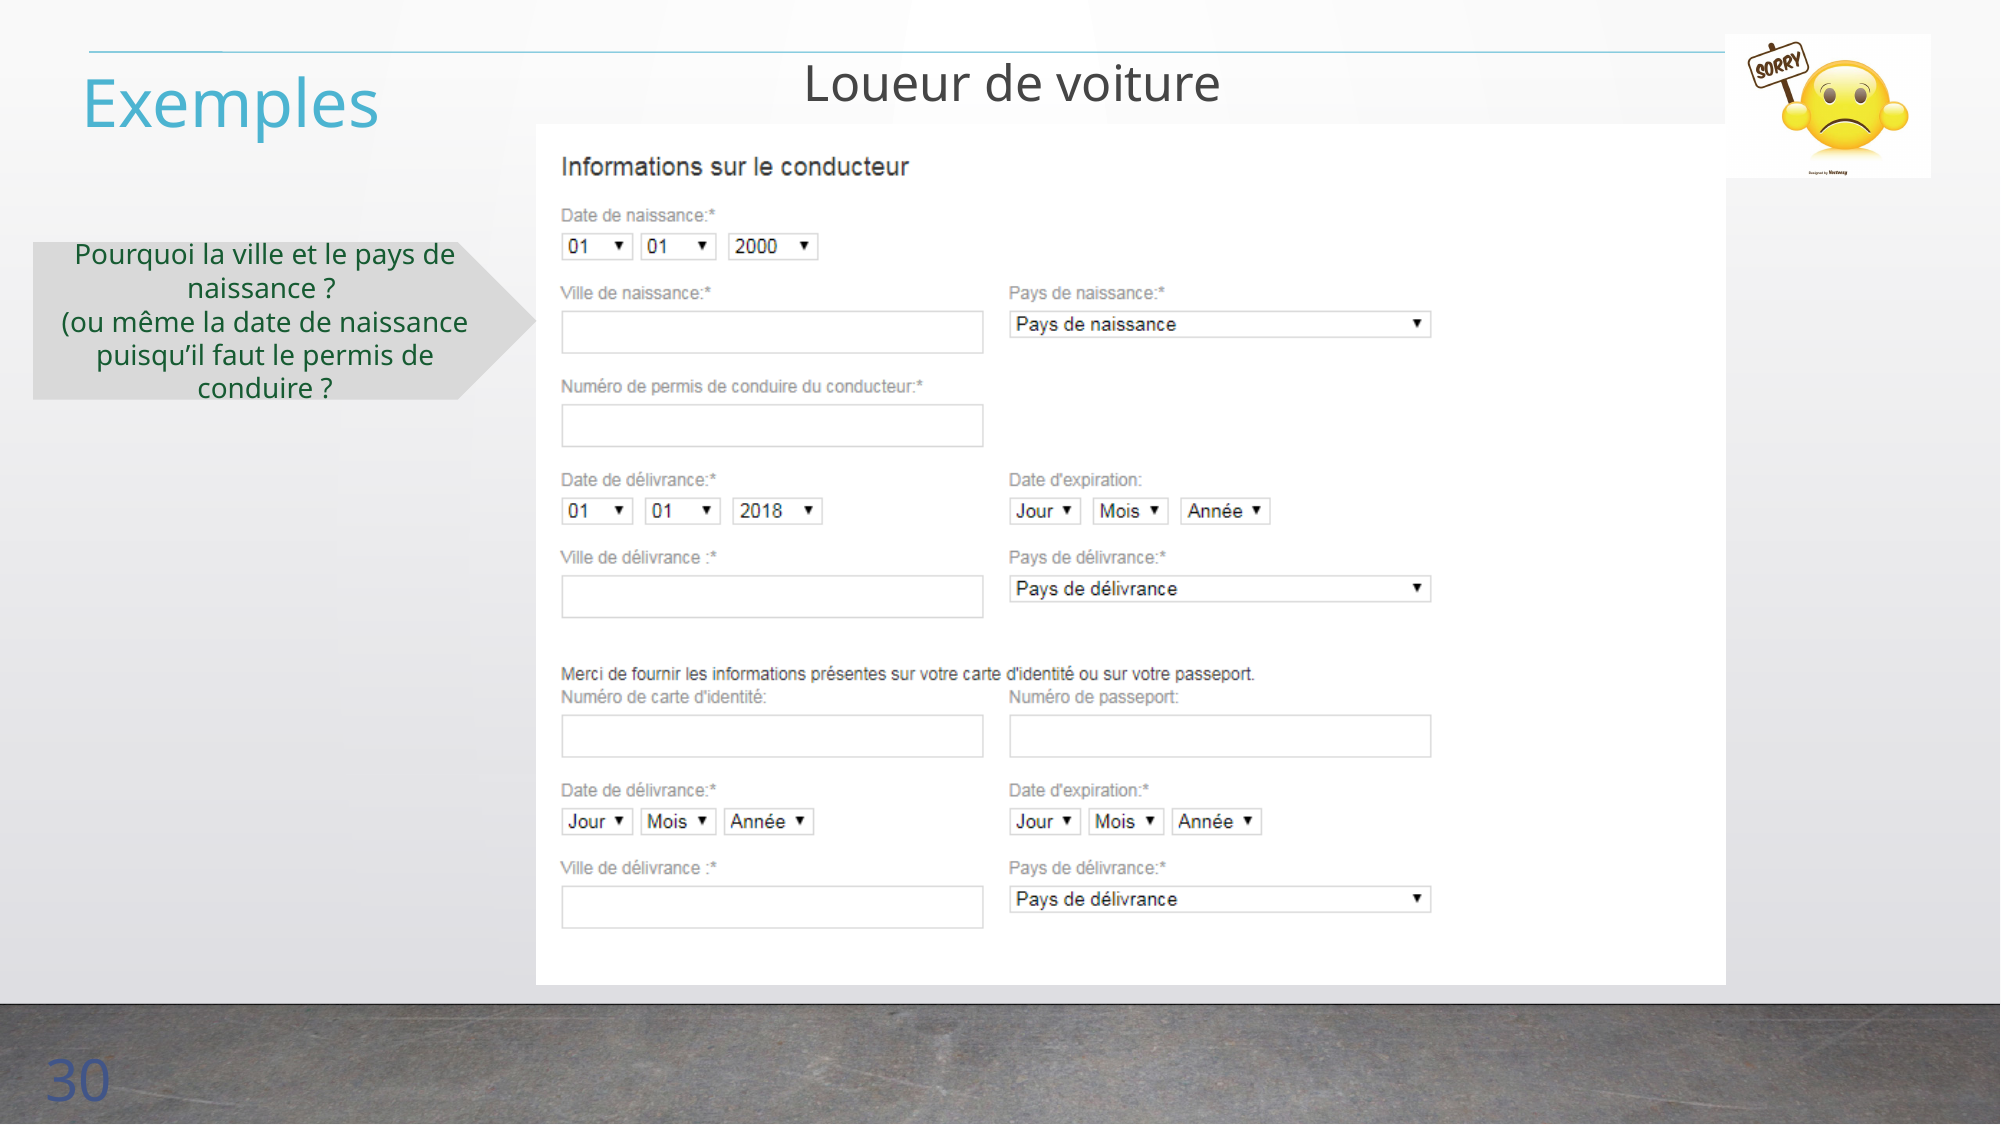

Loueur de voiture
# Exemples
Pourquoi la ville et le pays de naissance ?
(ou même la date de naissance puisqu’il faut le permis de conduire ?